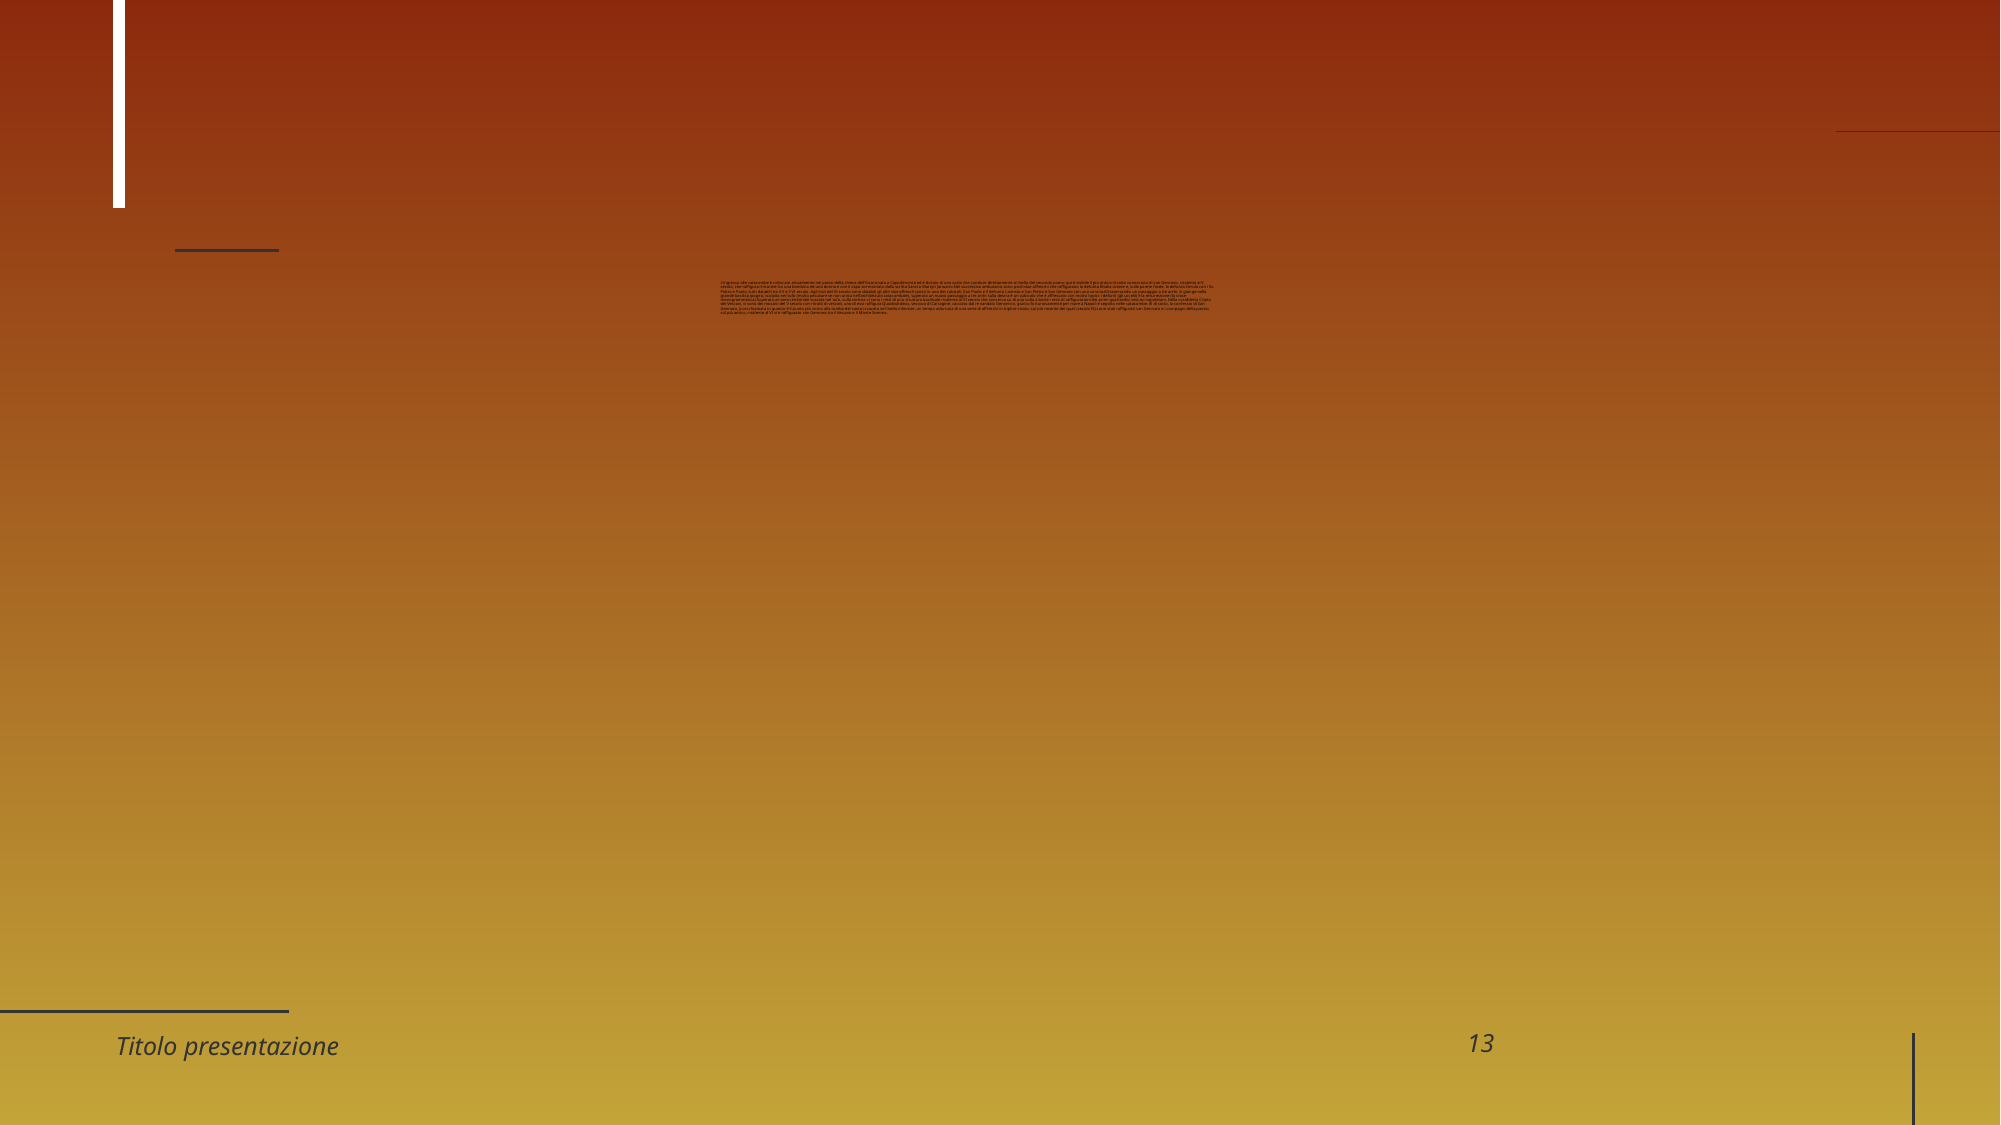

#
L'ingresso alle catacombe è collocato attualmente nei pressi della chiesa dell'Incoronata a Capodimonte ed è dotato di una scala che conduce direttamente al livello del secondo piano; qui è visibile il più antico ritratto conosciuto di san Gennaro, risalente al V secolo, che raffigura il martire tra una bambina ed una donna e con il capo sormontato dalla scritta Sancto Martyri Januario.Nel successivo ambulacro sono posti due affreschi che raffigurano la defunta Bitalia orante e, sulla parete finale, la defunta Cerula con i Ss. Pietro e Paolo, tutti databili tra il V e il VI secolo. Agli inizi del VI secolo sono databili gli altri due affreschi posti in uno dei cubicoli, San Paolo e il defunto Lorenzo e San Pietro e San Gennaro con una corona.Attraversando un passaggio a tre archi, si giunge nella grande basilica ipogea, scolpita nel tufo (molto peculiare se non unica nell'architettura catacombale), superata un nuovo passaggio a tre archi sulla destra è un cubicolo che è affrescato con motivi topici: i defunti (gli uccelli) e la resurrezione (la croce monogrammatica).Superata un'area cimiteriale scavata nel tufo, sulla sinistra vi sono i resti di una struttura basilicale risalente al VI secolo che conserva su di una volta a botte i resti di raffigurazioni dei primi quattordici vescovi napoletani. Nella cosiddetta Cripta dei Vescovi, vi sono dei mosaici del V secolo con ritratti di vescovi, uno di essi raffigura Quodvultdeus, vescovo di Cartagine, cacciato dal re vandalo Genserico, giunto fortunosamente per mare a Napoli e sepolto nelle catacombe. Al di sotto, la confessio di San Gennaro, (così chiamata in quanto è il punto più vicino alla tomba del santo) scavata nel livello inferiore, un tempo adornata di una serie di affreschi in triplice strato, sul più recente dei quali (secolo IX) sono stati raffigurati san Gennaro e i compagni della passio, sul più antico, risalente al VI vi è raffigurato san Gennaro tra il Vesuvio e il Monte Somma.
Titolo presentazione